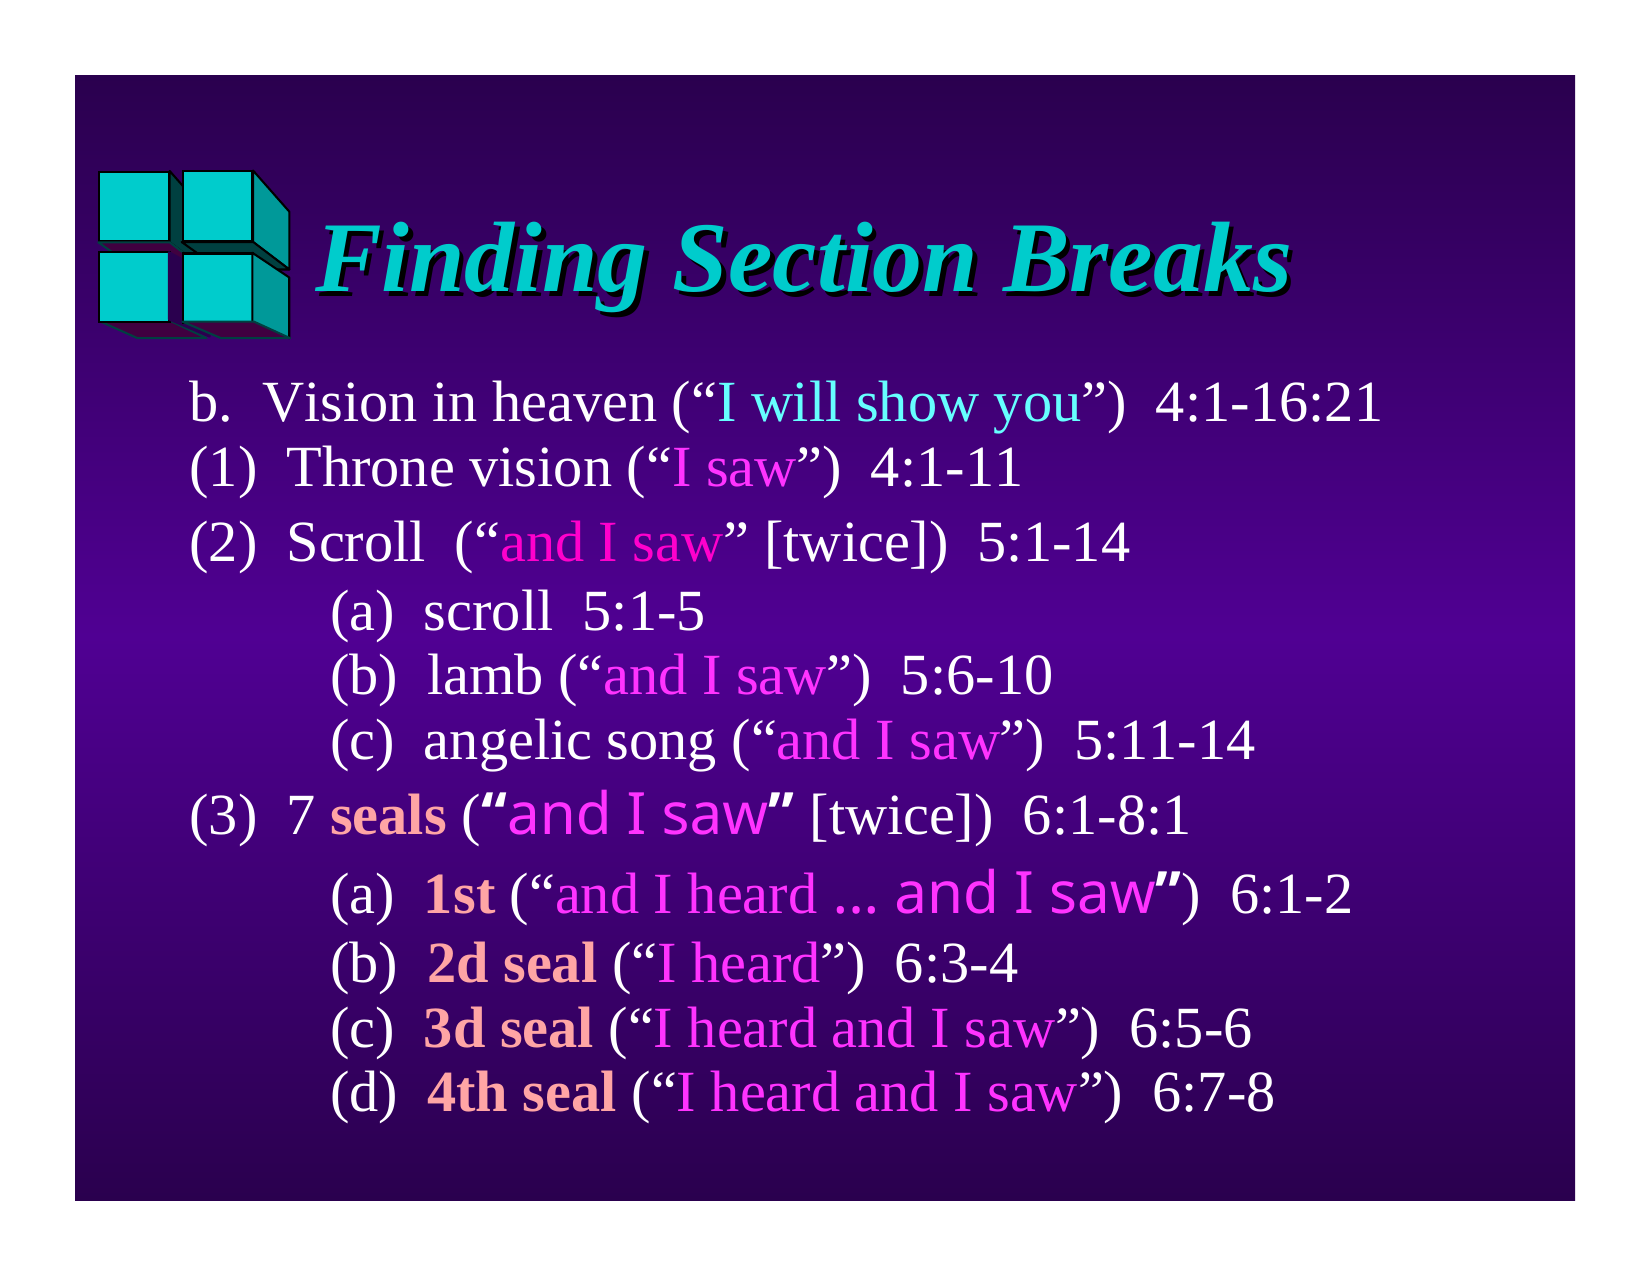

# Finding Section Breaks
b. Vision in heaven (“I will show you”) 4:1-16:21
(1) Throne vision (“I saw”) 4:1-11
(2) Scroll (“and I saw” [twice]) 5:1-14
	(a) scroll 5:1-5
	(b) lamb (“and I saw”) 5:6-10
	(c) angelic song (“and I saw”) 5:11-14
(3) 7 seals (“and I saw” [twice]) 6:1-8:1
	(a) 1st (“and I heard ... and I saw”) 6:1-2
	(b) 2d seal (“I heard”) 6:3-4
	(c) 3d seal (“I heard and I saw”) 6:5-6
	(d) 4th seal (“I heard and I saw”) 6:7-8